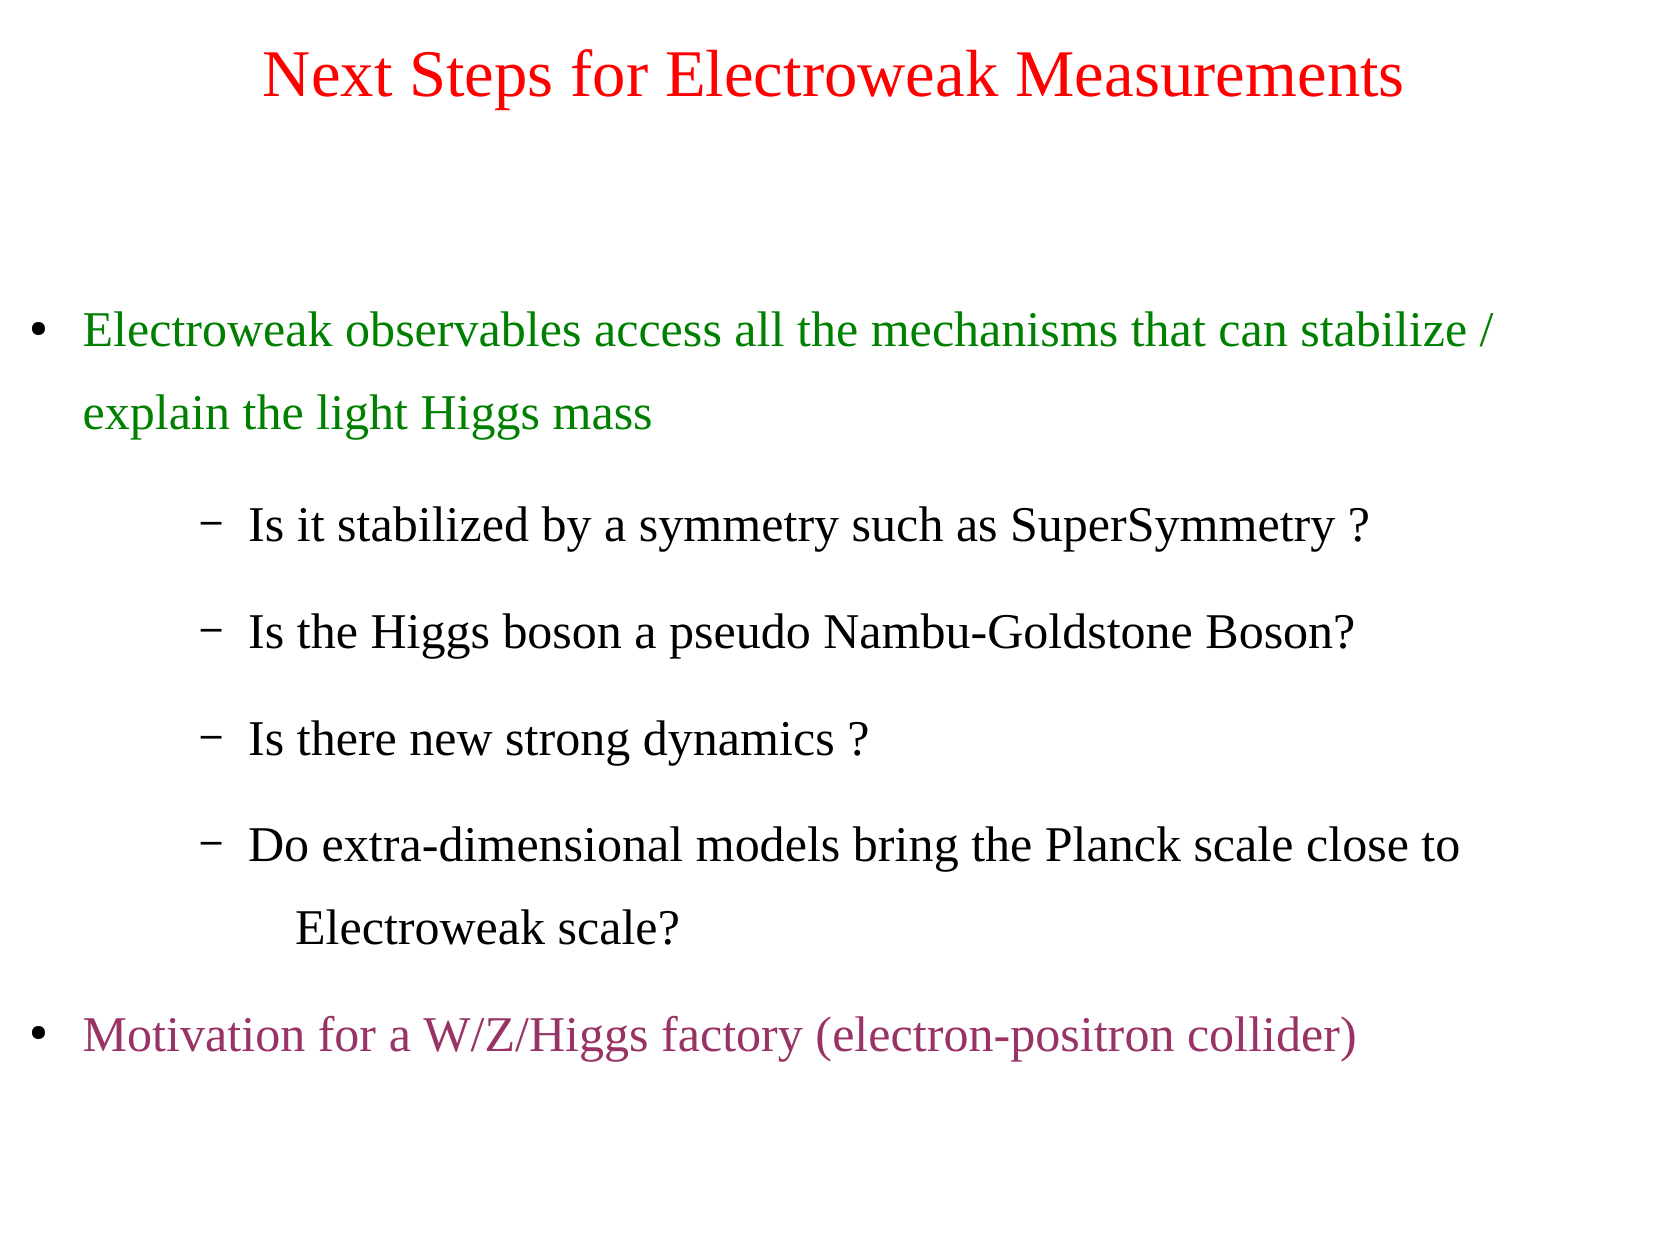

# Next Steps for Electroweak Measurements
Electroweak observables access all the mechanisms that can stabilize / explain the light Higgs mass
Is it stabilized by a symmetry such as SuperSymmetry ?
Is the Higgs boson a pseudo Nambu-Goldstone Boson?
Is there new strong dynamics ?
Do extra-dimensional models bring the Planck scale close to Electroweak scale?
Motivation for a W/Z/Higgs factory (electron-positron collider)